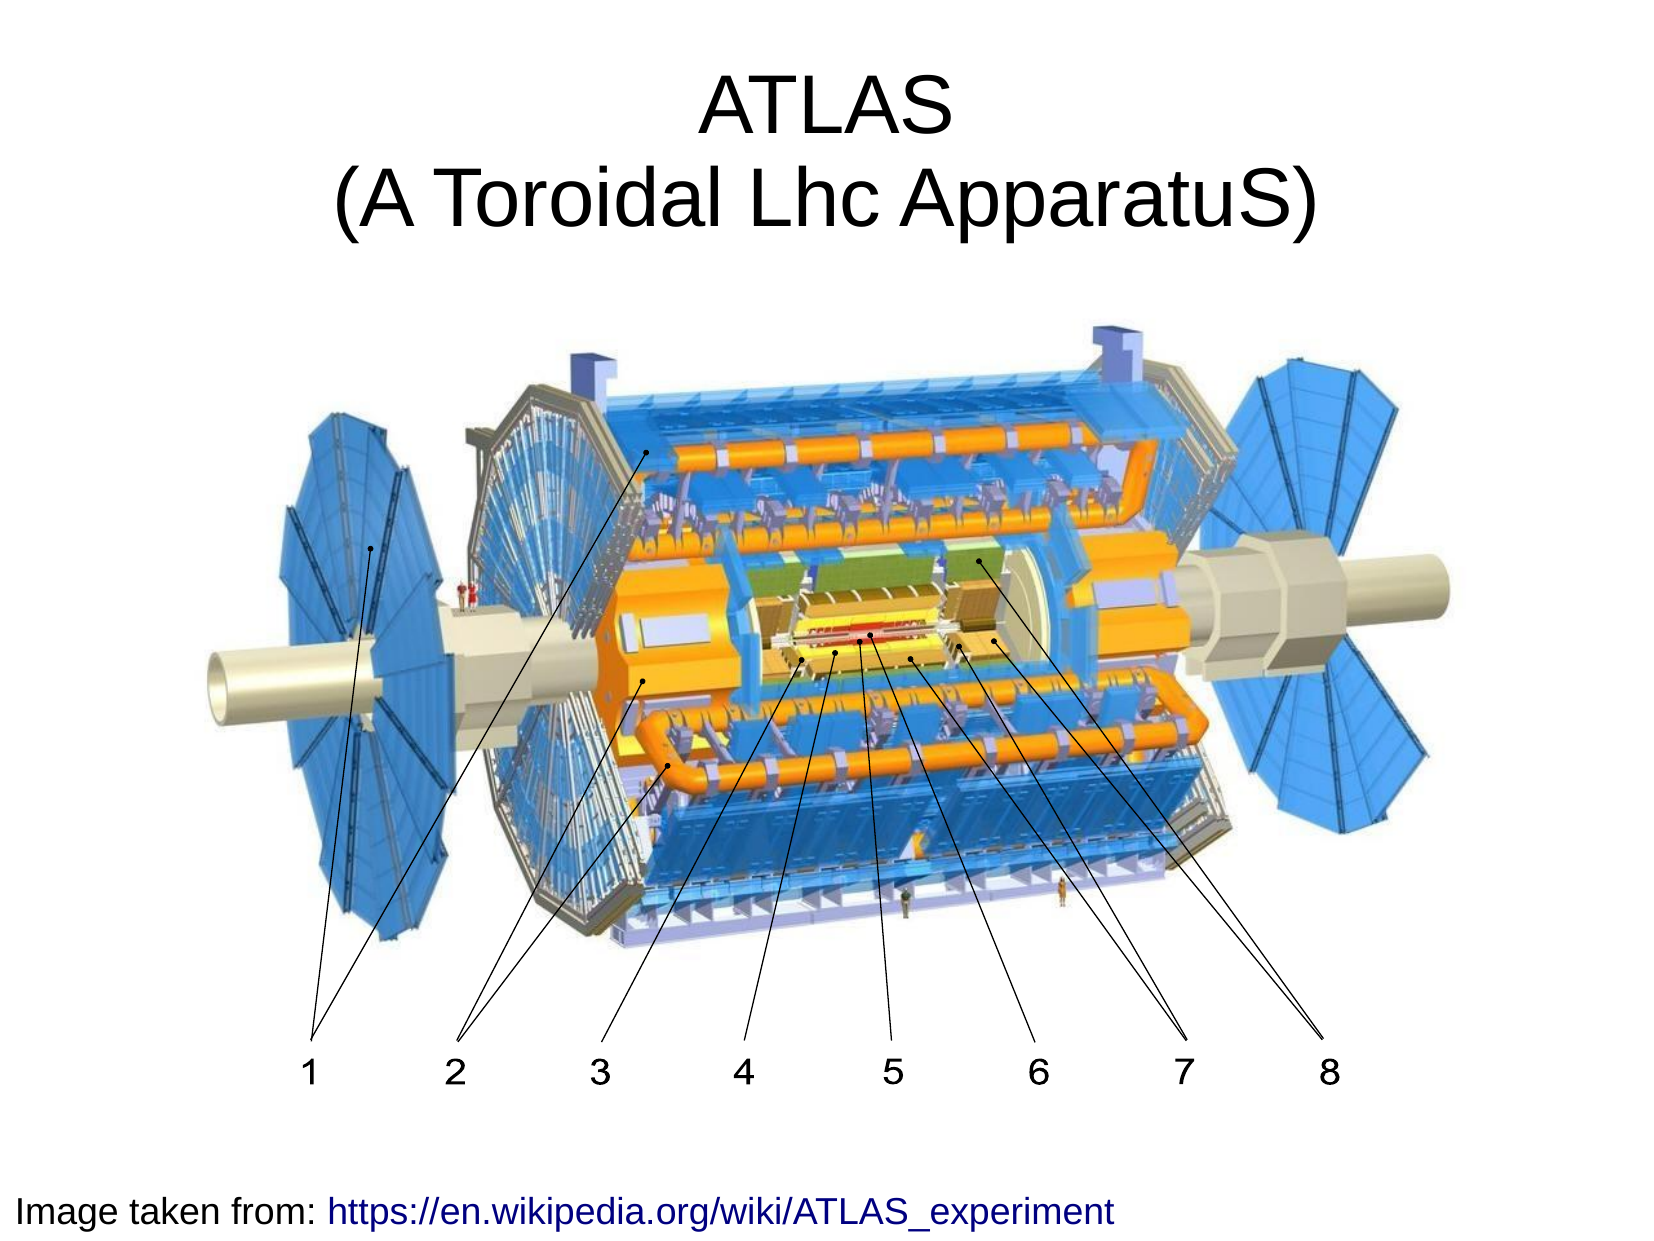

# ATLAS (A Toroidal Lhc ApparatuS)
Image taken from: https://en.wikipedia.org/wiki/ATLAS_experiment